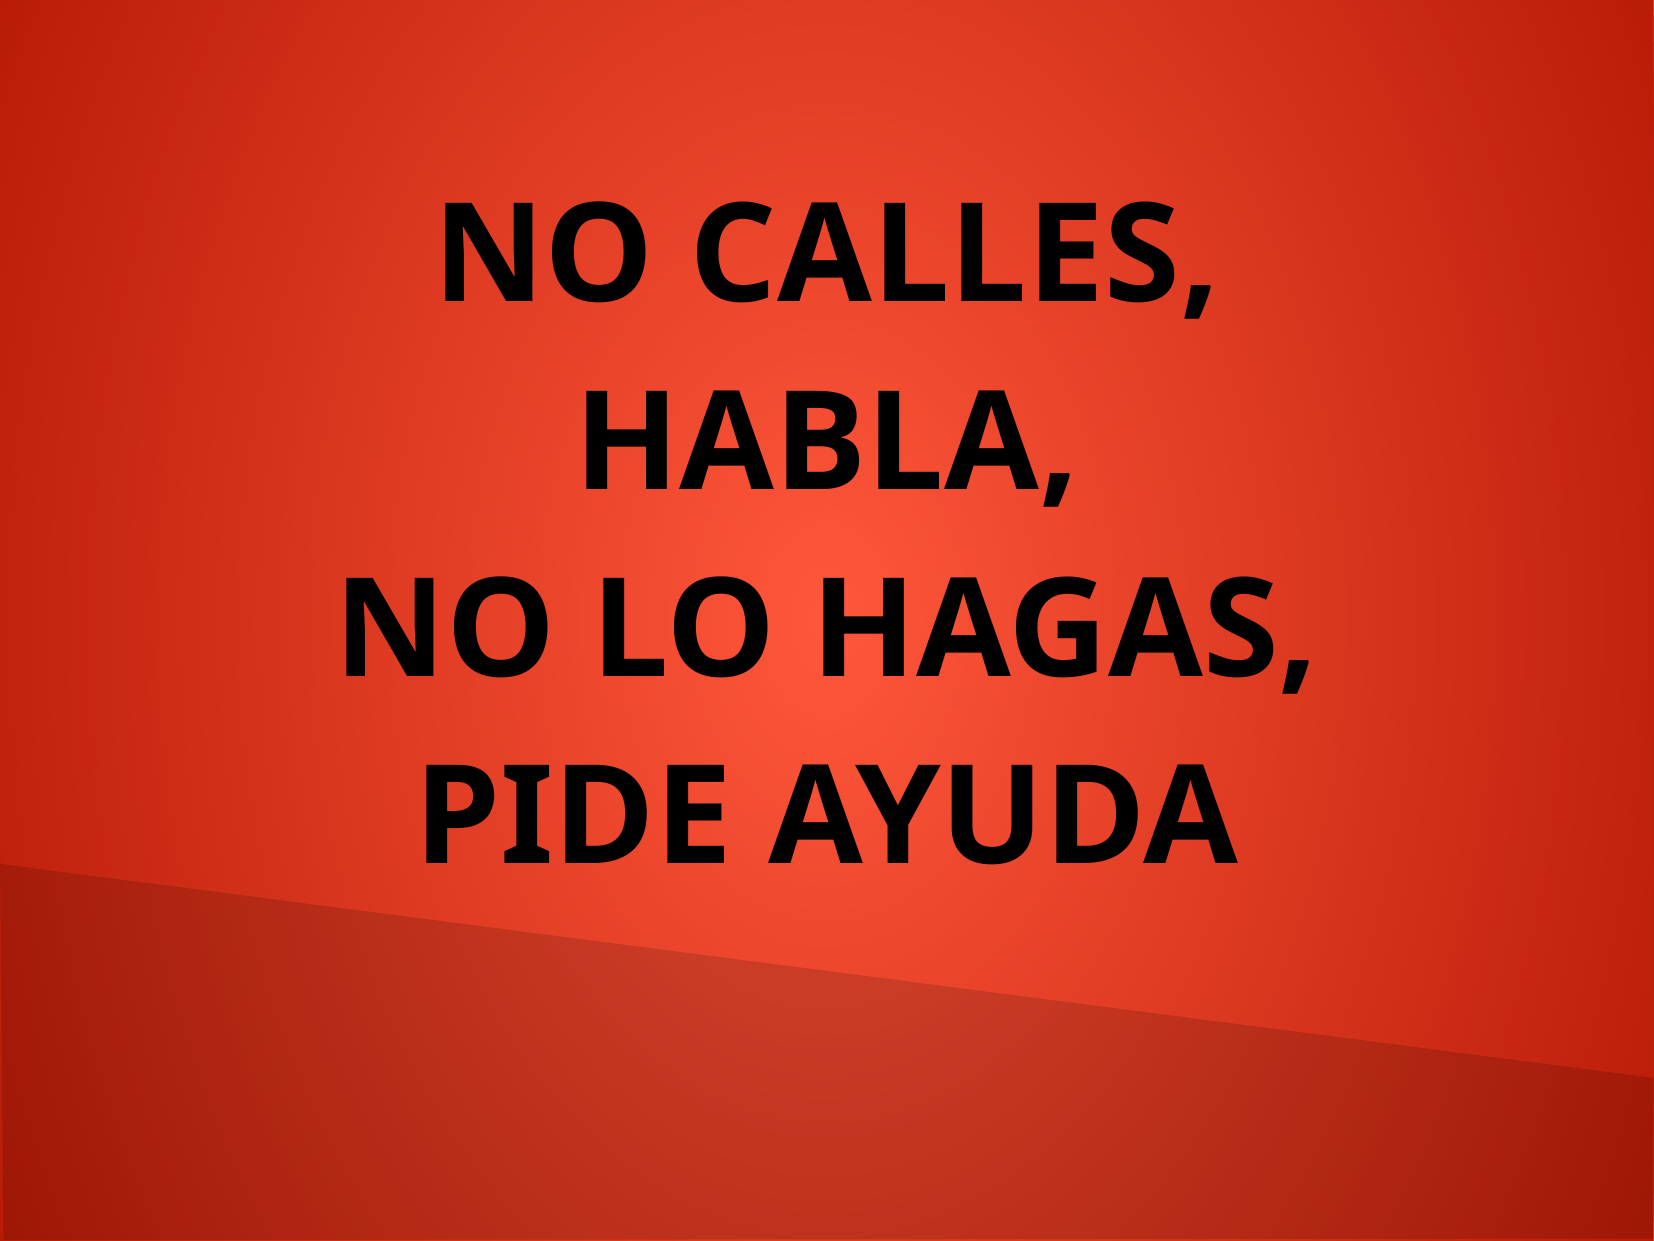

# NO CALLES,
HABLA,
NO LO HAGAS,
PIDE AYUDA